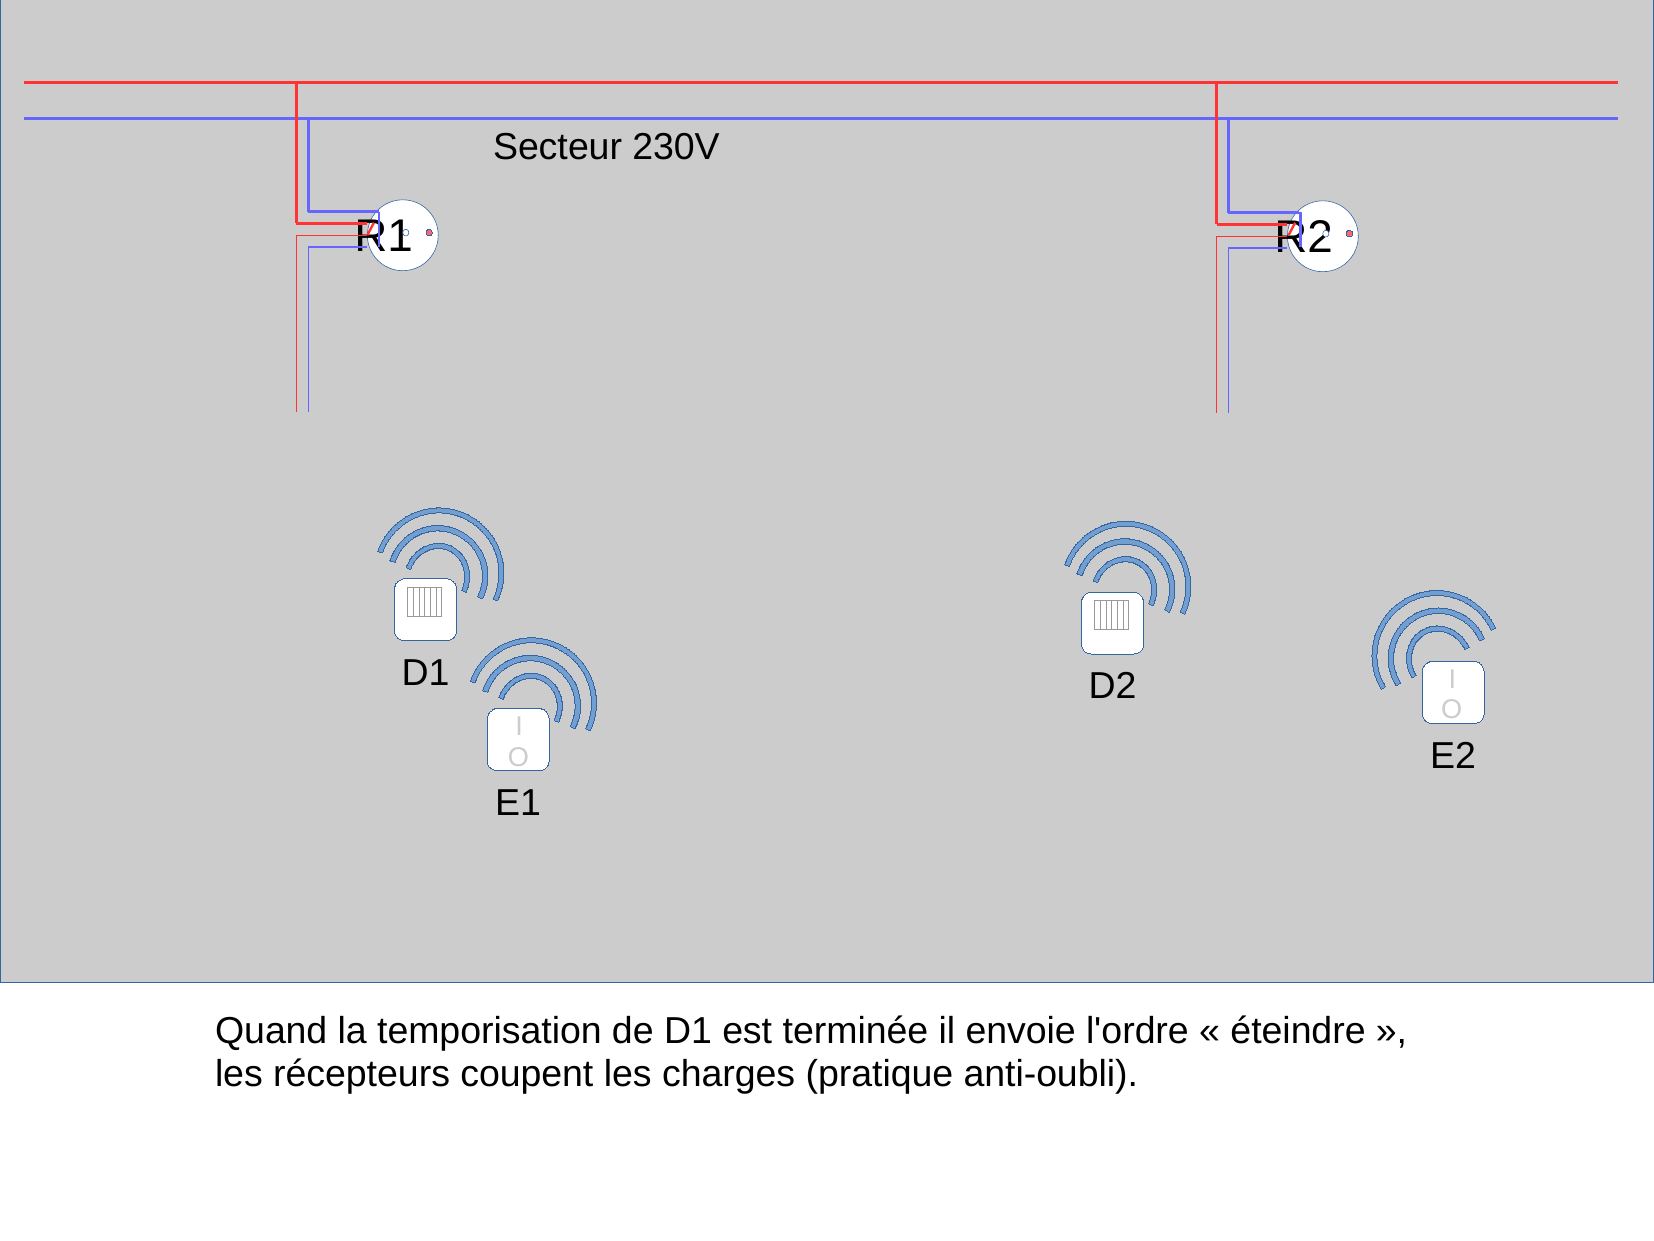

Secteur 230V
R1
R2
D1
D2
 I
O
E2
E1
 I
O
Quand la temporisation de D1 est terminée il envoie l'ordre « éteindre »,
les récepteurs coupent les charges (pratique anti-oubli).